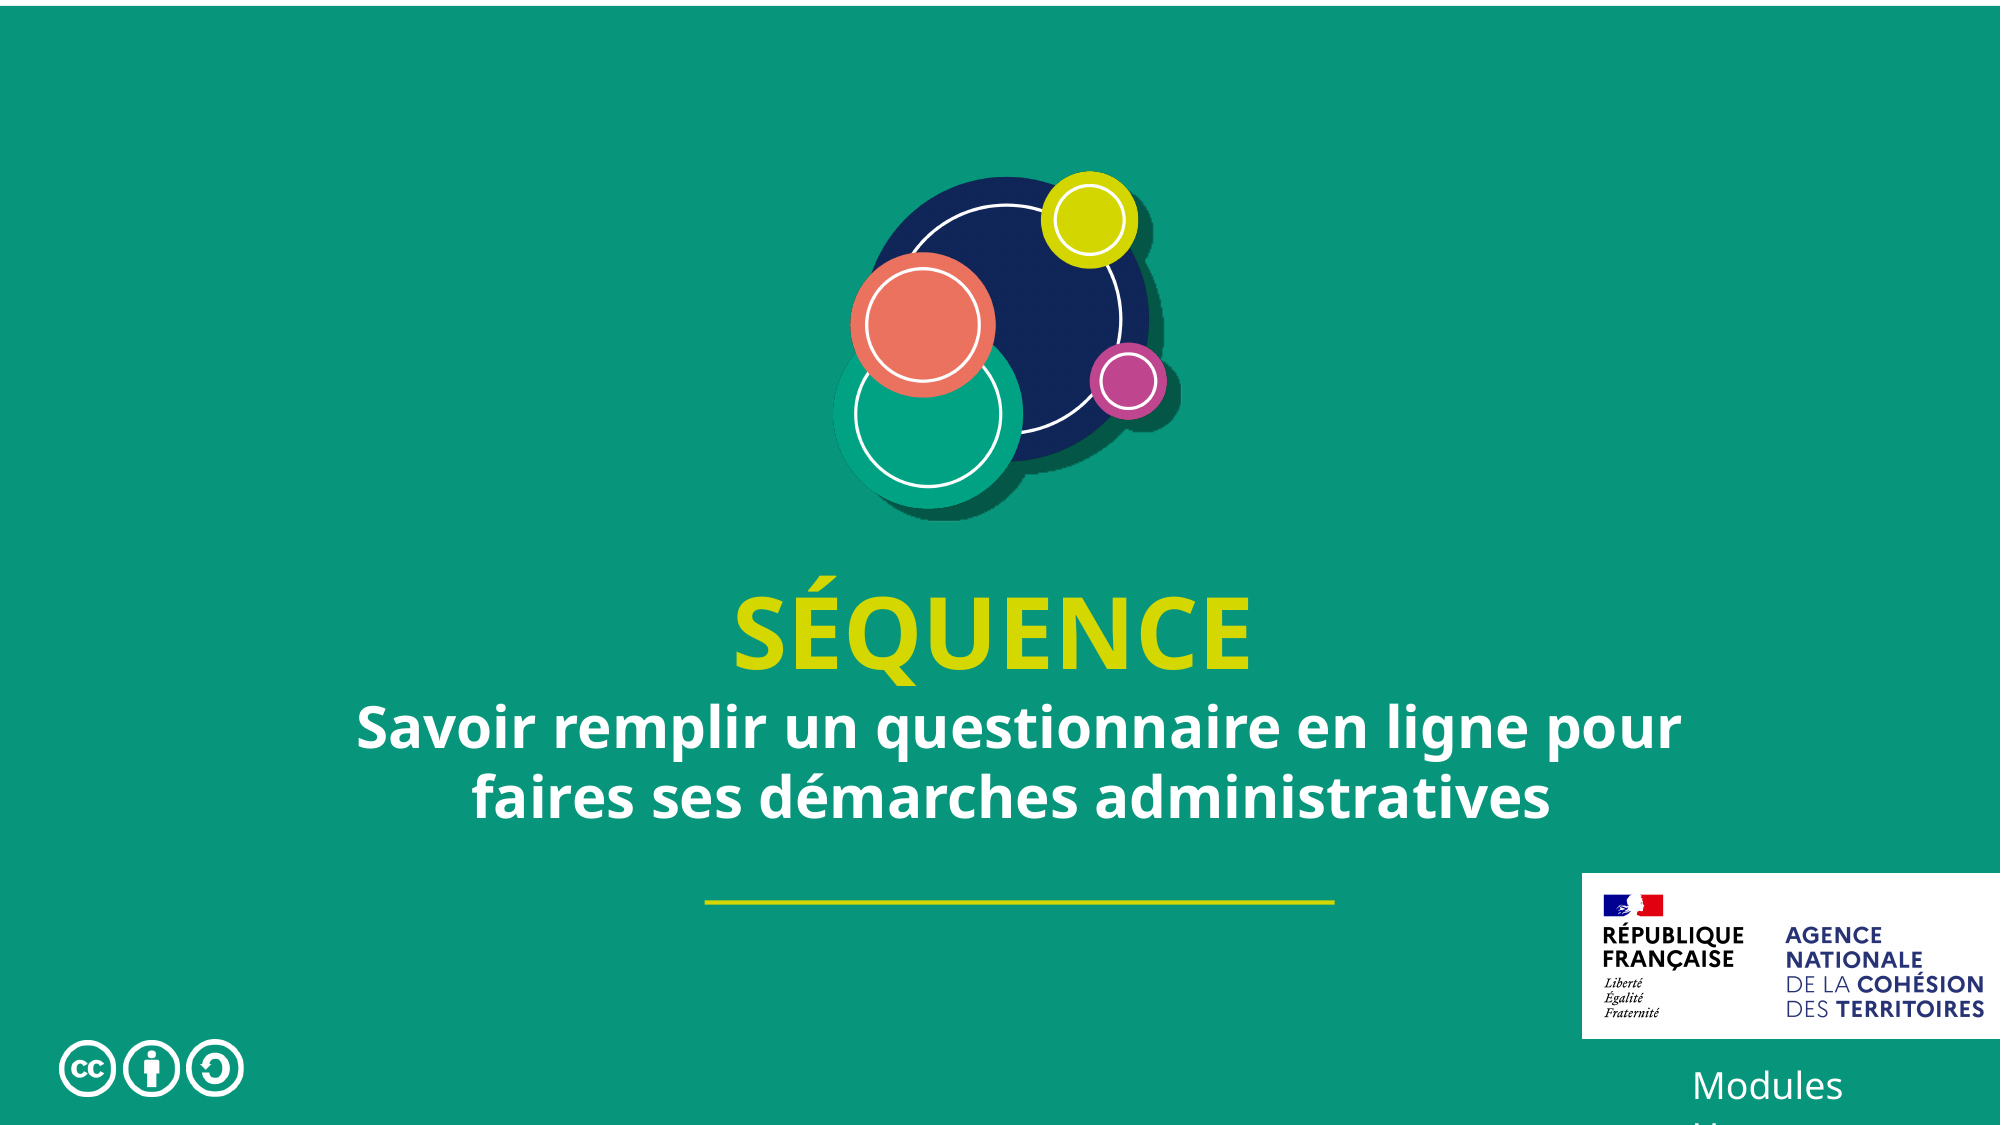

SÉQUENCE
Savoir remplir un questionnaire en ligne pour faires ses démarches administratives
Modules Usagers